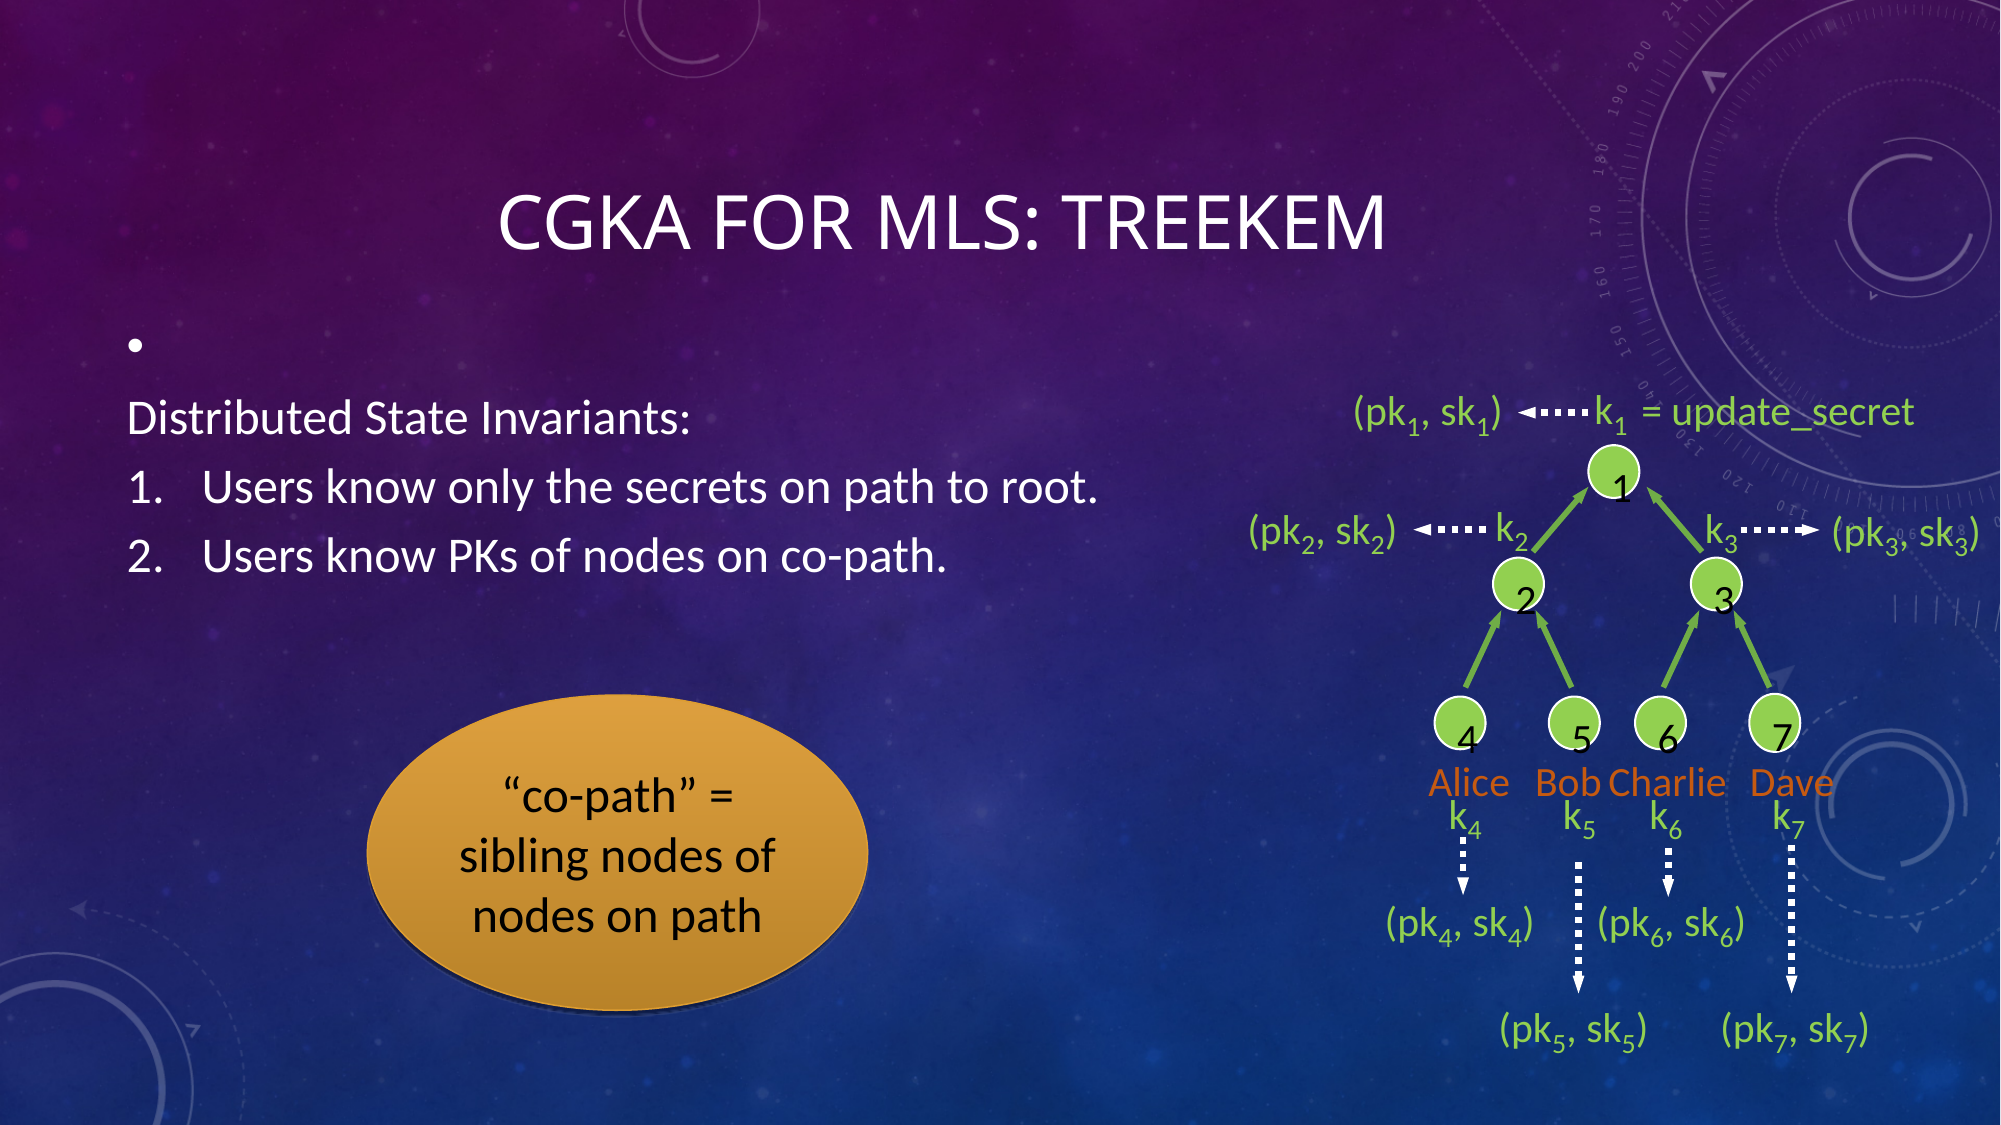

# CGKA for MLS: TreeKEM
Distributed State Invariants:
Users know only the secrets on path to root.
Users know PKs of nodes on co-path.
k1
k2
k3
k4
k5
k6
k7
= update_secret
(pk1, sk1)
(pk2, sk2)
 (pk3, sk3)
(pk4, sk4)
(pk6, sk6)
(pk5, sk5)
(pk7, sk7)
1
2
3
7
4
5
6
“co-path” = sibling nodes of nodes on path
Alice
Bob
Charlie
Dave